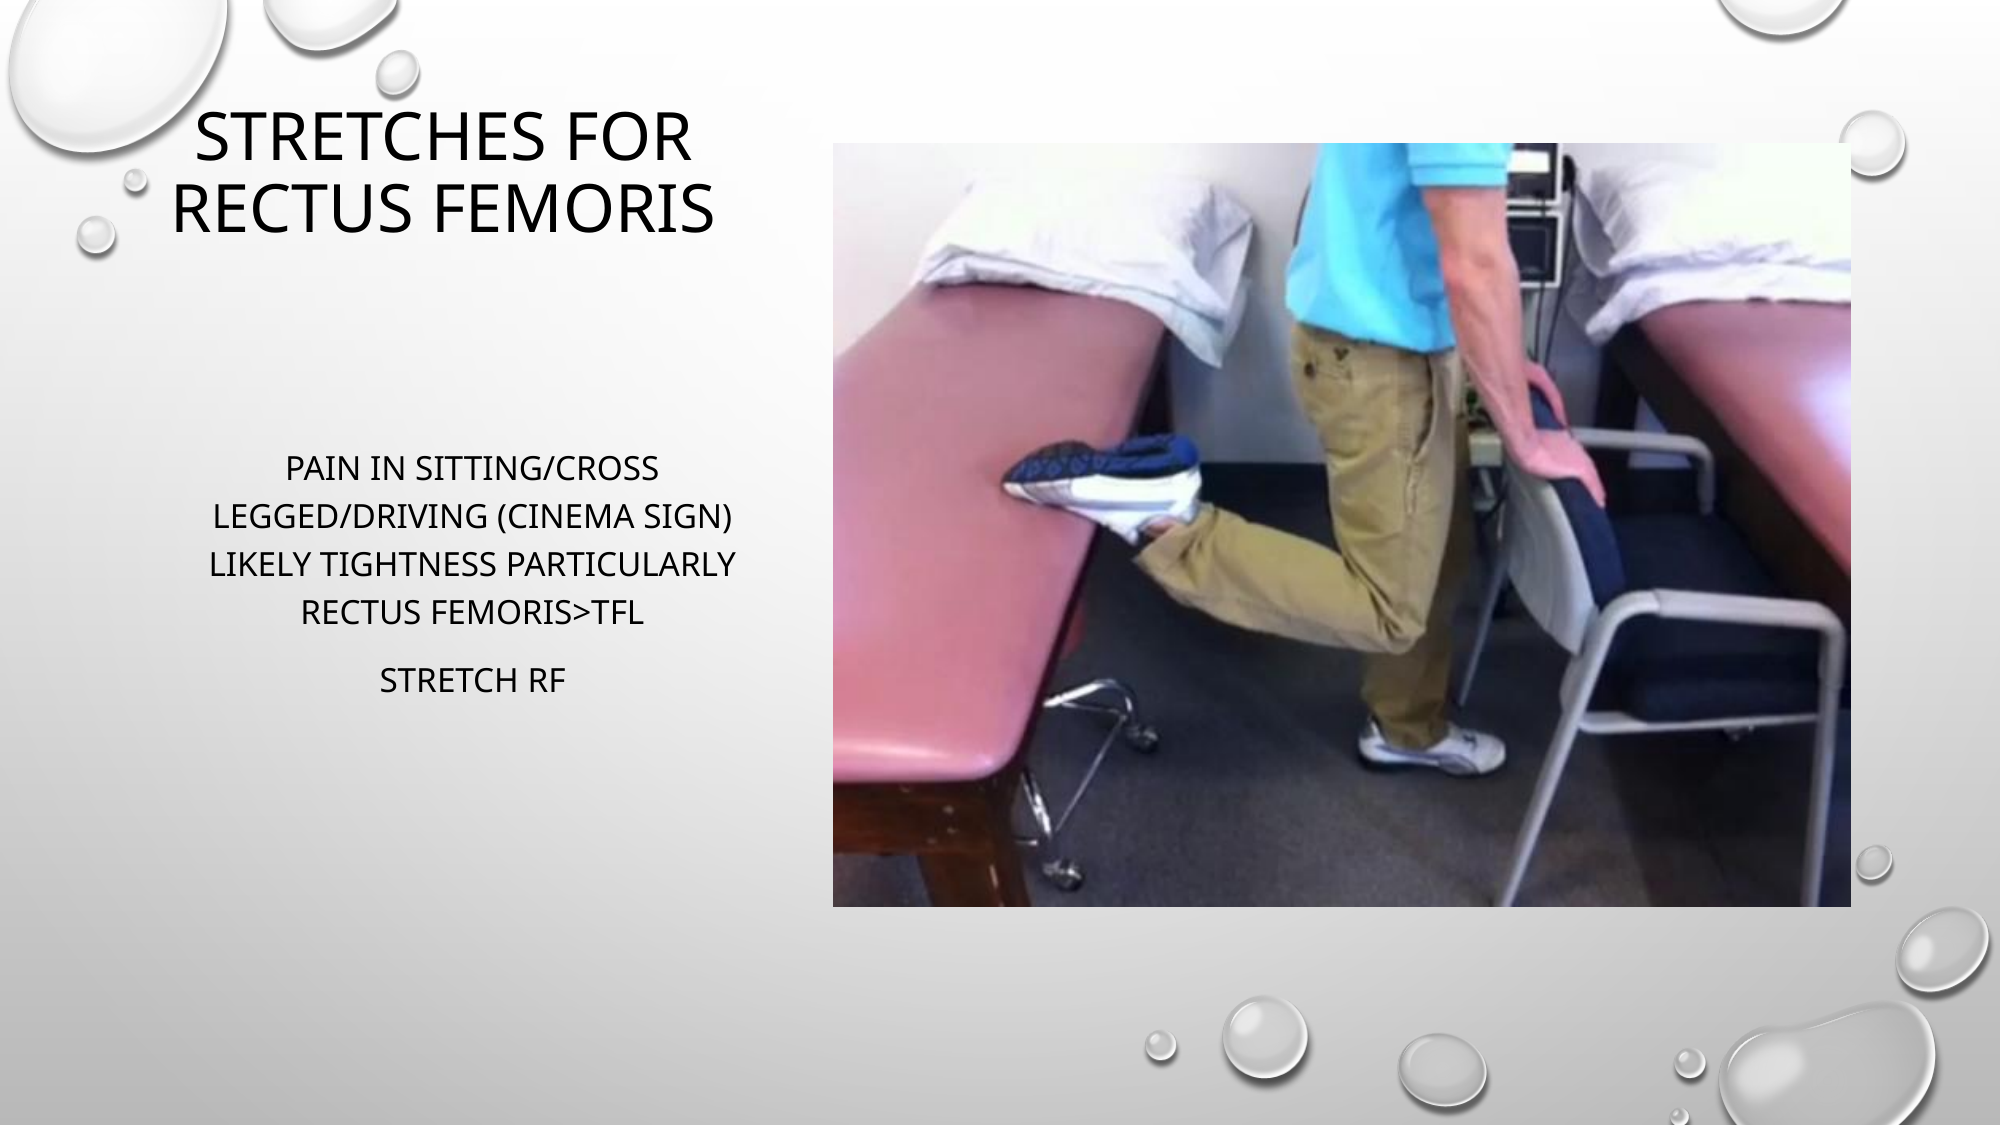

# Stretches for rectus femoris
Pain in sitting/cross legged/driving (cinema sign) likely tightness particularly rectus femoris>TFL
Stretch rf